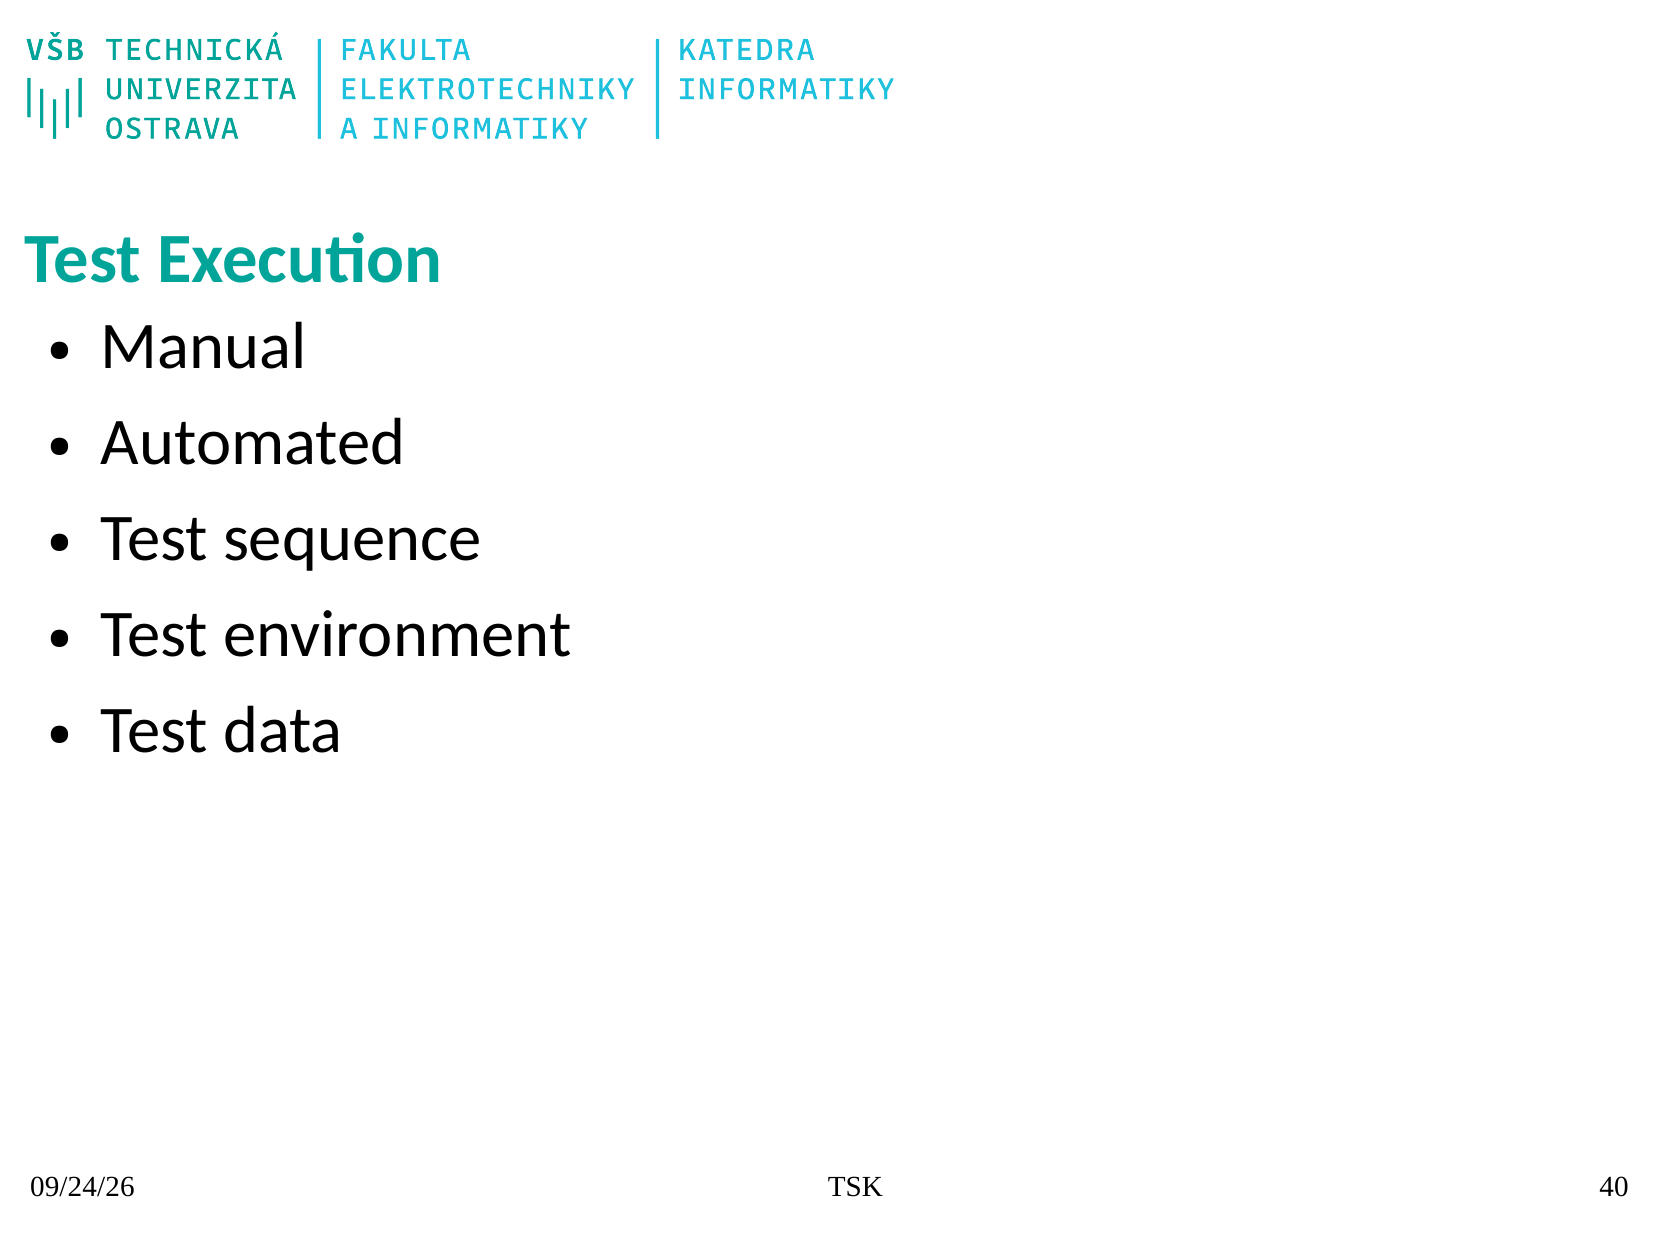

# Test Execution
Manual
Automated
Test sequence
Test environment
Test data
TSK
40